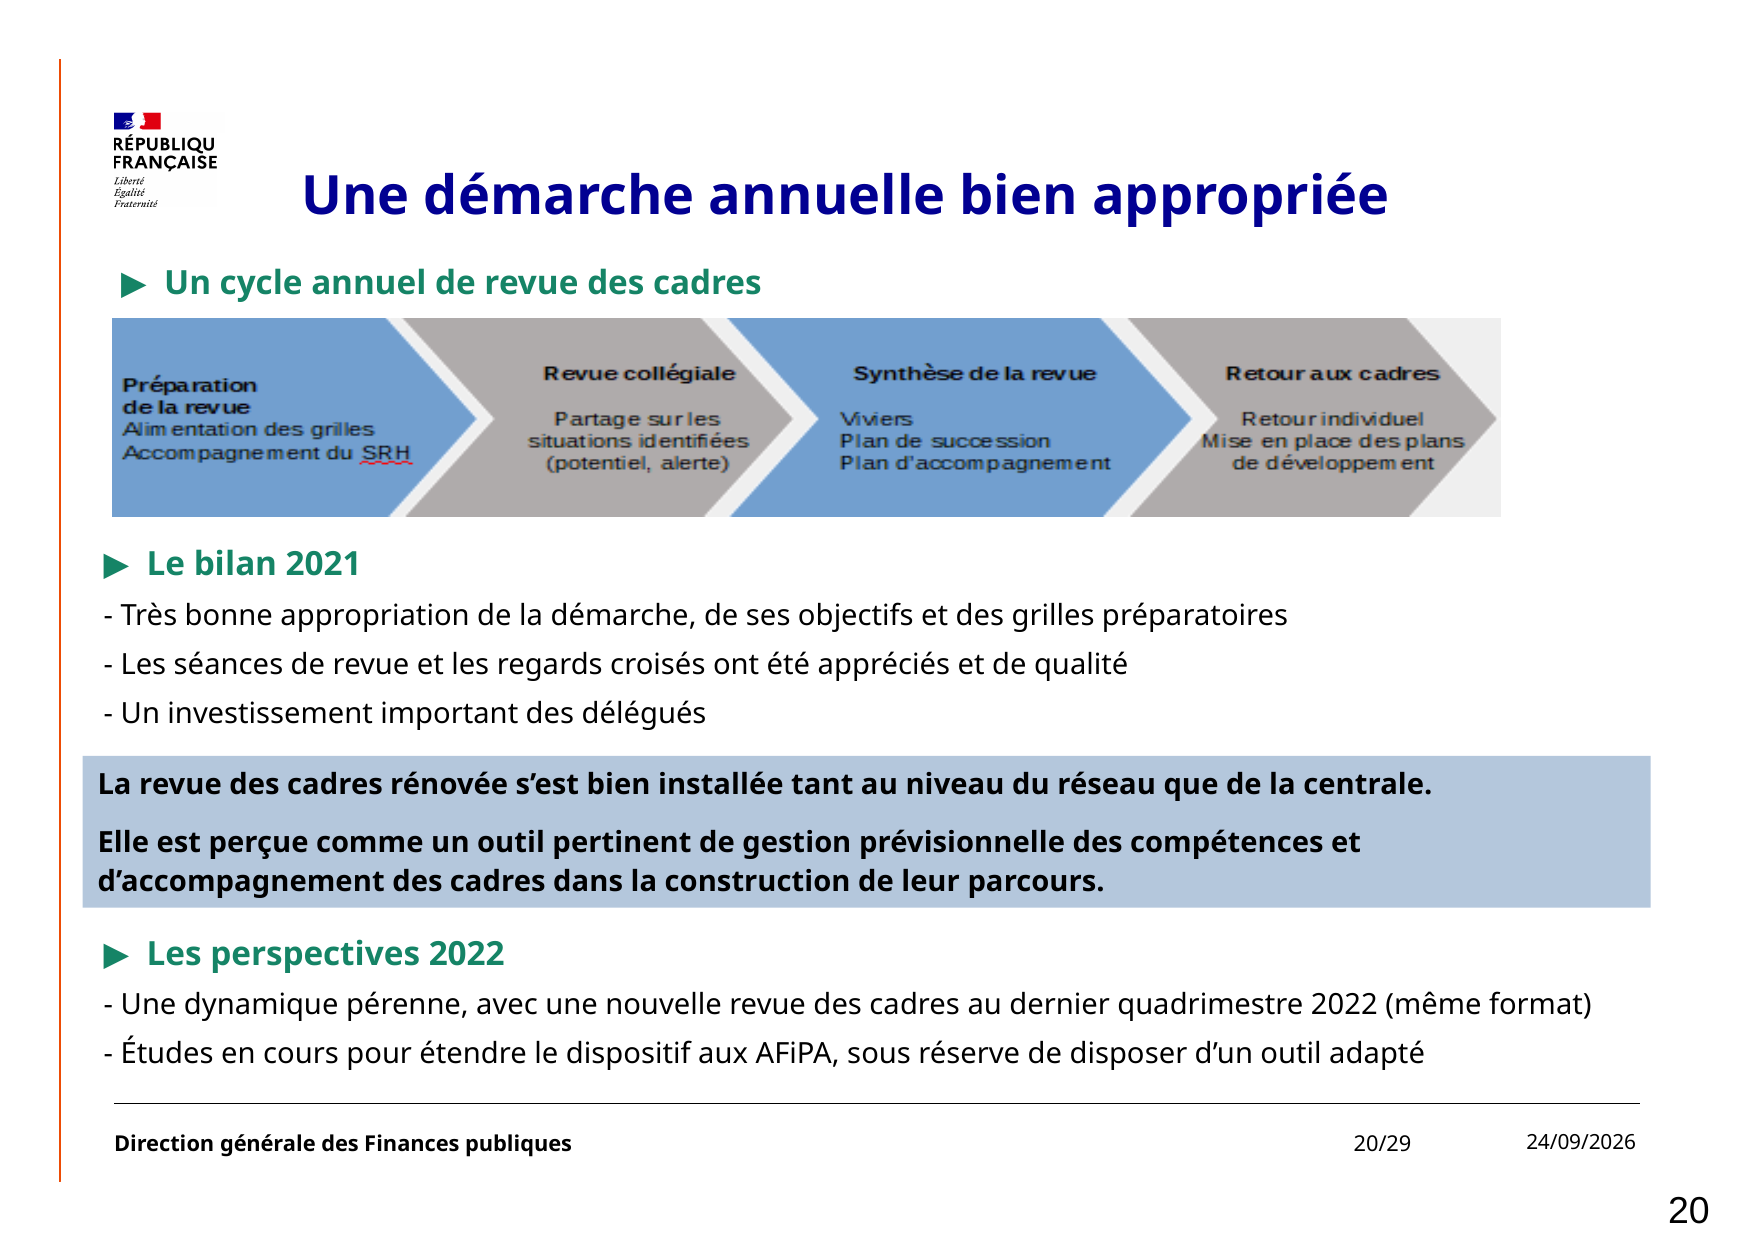

Une démarche annuelle bien appropriée
 ▶ Un cycle annuel de revue des cadres
▶ Le bilan 2021
- Très bonne appropriation de la démarche, de ses objectifs et des grilles préparatoires
- Les séances de revue et les regards croisés ont été appréciés et de qualité
- Un investissement important des délégués
La revue des cadres rénovée s’est bien installée tant au niveau du réseau que de la centrale.
Elle est perçue comme un outil pertinent de gestion prévisionnelle des compétences et d’accompagnement des cadres dans la construction de leur parcours.
▶ Les perspectives 2022
- Une dynamique pérenne, avec une nouvelle revue des cadres au dernier quadrimestre 2022 (même format)
- Études en cours pour étendre le dispositif aux AFiPA, sous réserve de disposer d’un outil adapté